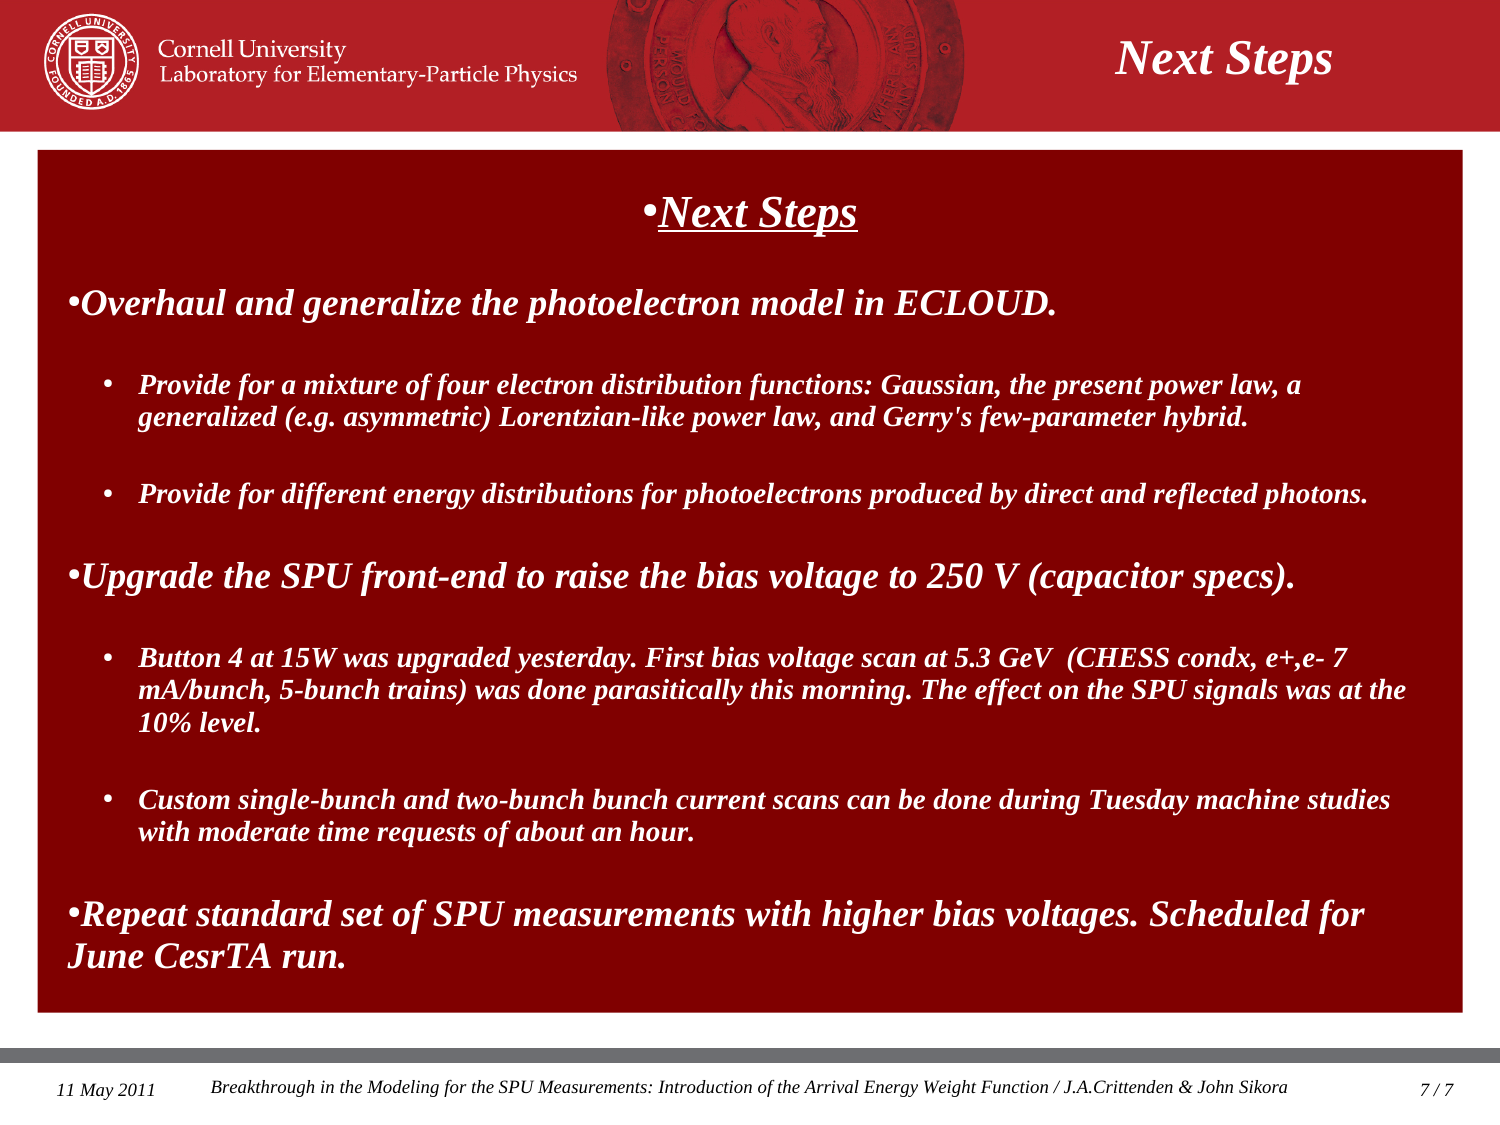

Next Steps
Next Steps
Overhaul and generalize the photoelectron model in ECLOUD.
Provide for a mixture of four electron distribution functions: Gaussian, the present power law, a generalized (e.g. asymmetric) Lorentzian-like power law, and Gerry's few-parameter hybrid.
Provide for different energy distributions for photoelectrons produced by direct and reflected photons.
Upgrade the SPU front-end to raise the bias voltage to 250 V (capacitor specs).
Button 4 at 15W was upgraded yesterday. First bias voltage scan at 5.3 GeV (CHESS condx, e+,e- 7 mA/bunch, 5-bunch trains) was done parasitically this morning. The effect on the SPU signals was at the 10% level.
Custom single-bunch and two-bunch bunch current scans can be done during Tuesday machine studies with moderate time requests of about an hour.
Repeat standard set of SPU measurements with higher bias voltages. Scheduled for June CesrTA run.